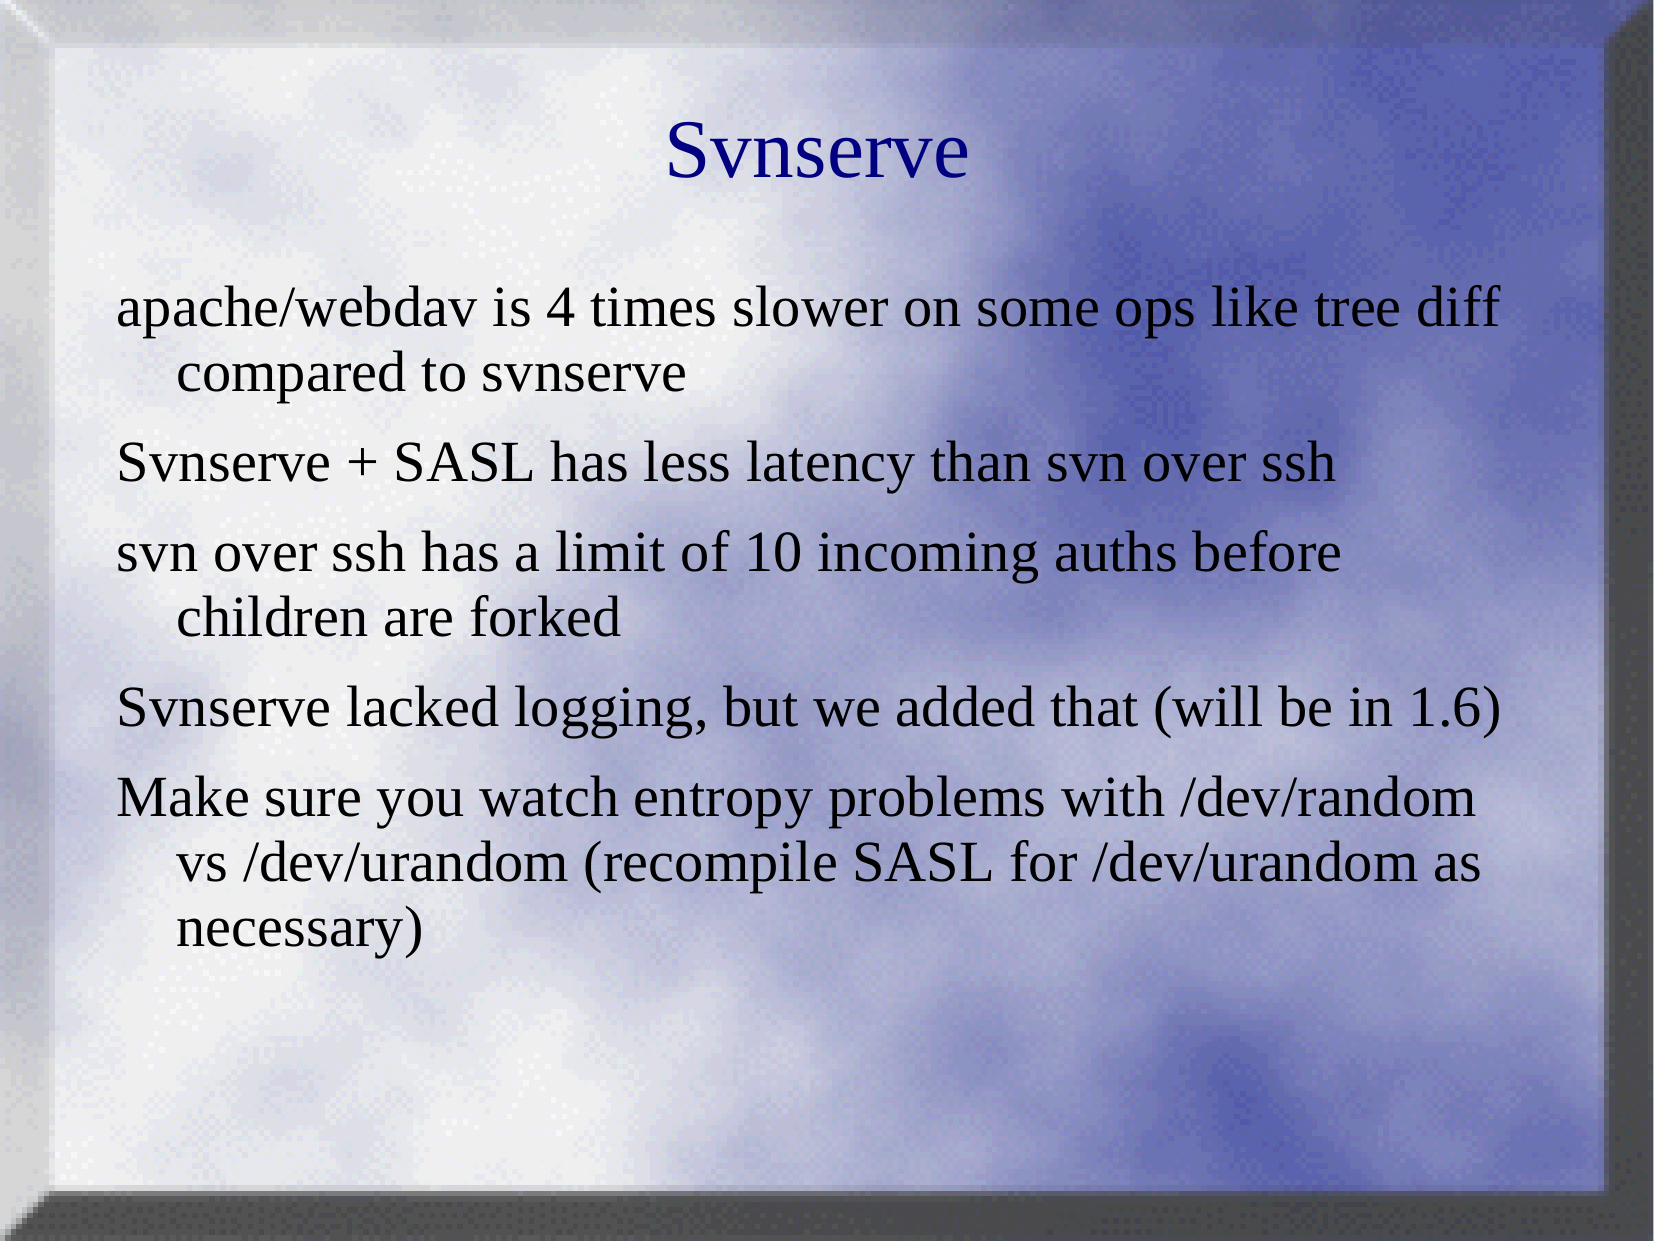

# Svnserve
apache/webdav is 4 times slower on some ops like tree diff compared to svnserve
Svnserve + SASL has less latency than svn over ssh
svn over ssh has a limit of 10 incoming auths before children are forked
Svnserve lacked logging, but we added that (will be in 1.6)
Make sure you watch entropy problems with /dev/random vs /dev/urandom (recompile SASL for /dev/urandom as necessary)